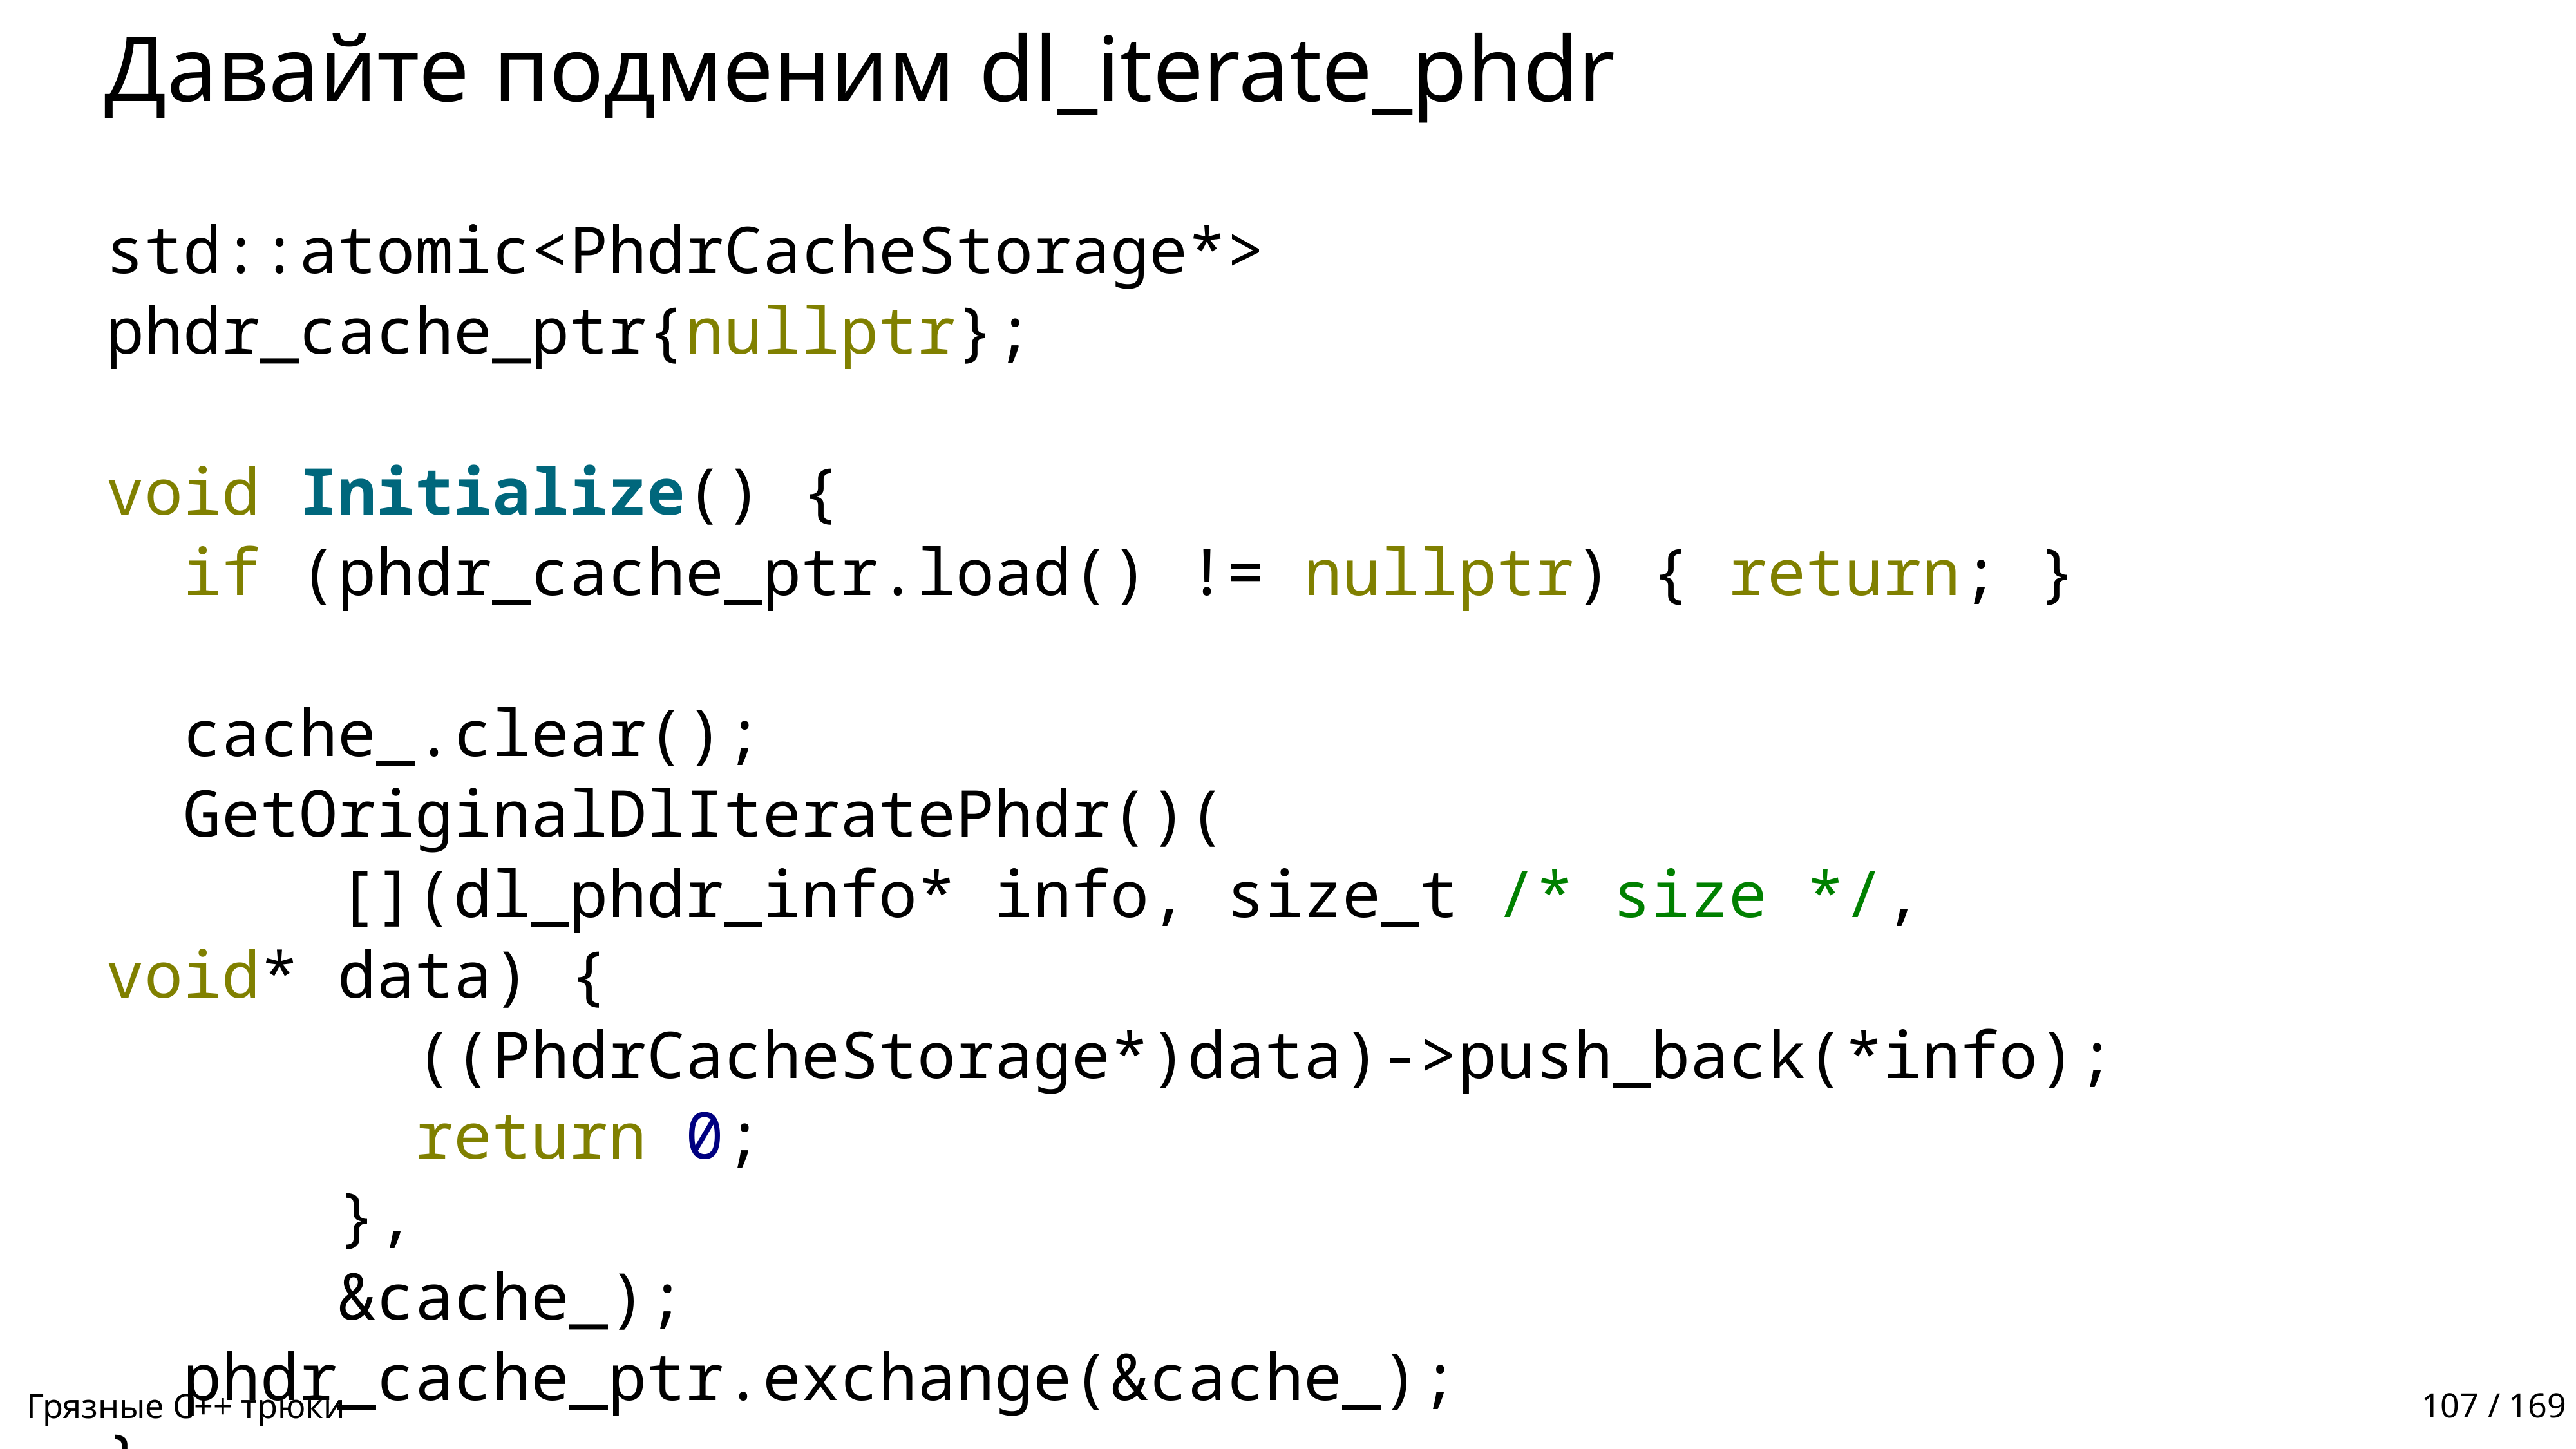

Давайте подменим dl_iterate_phdr
# std::atomic<PhdrCacheStorage*> phdr_cache_ptr{nullptr};
void Initialize() {
 if (phdr_cache_ptr.load() != nullptr) { return; }
 cache_.clear();
 GetOriginalDlIteratePhdr()(
 [](dl_phdr_info* info, size_t /* size */, void* data) {
 ((PhdrCacheStorage*)data)->push_back(*info);
 return 0;
 },
 &cache_);
 phdr_cache_ptr.exchange(&cache_);
}
Грязные C++ трюки